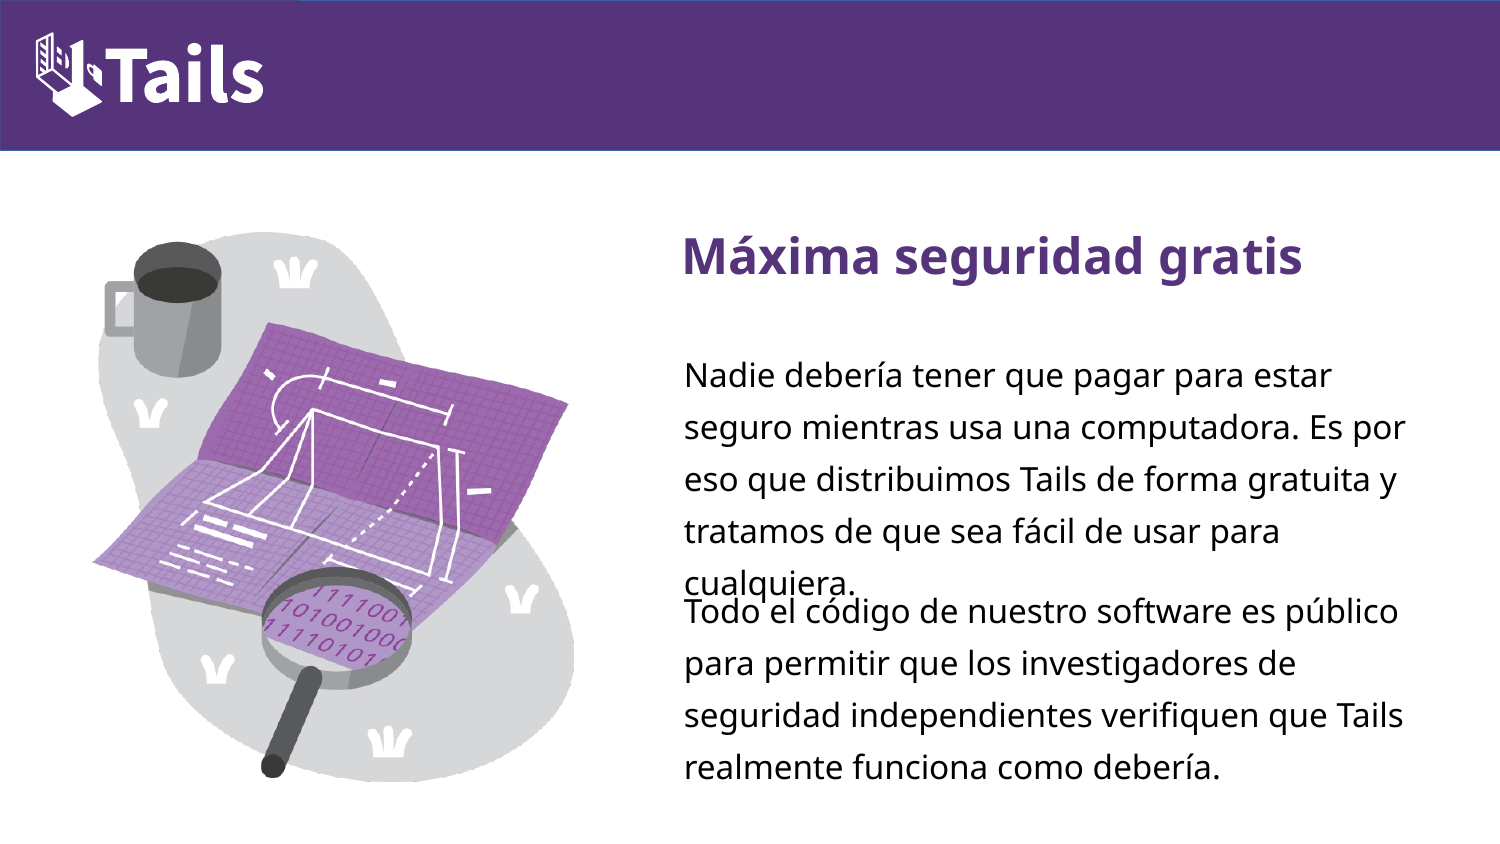

# Máxima seguridad gratis
Nadie debería tener que pagar para estar seguro mientras usa una computadora. Es por eso que distribuimos Tails de forma gratuita y tratamos de que sea fácil de usar para cualquiera.
Todo el código de nuestro software es público para permitir que los investigadores de seguridad independientes verifiquen que Tails realmente funciona como debería.